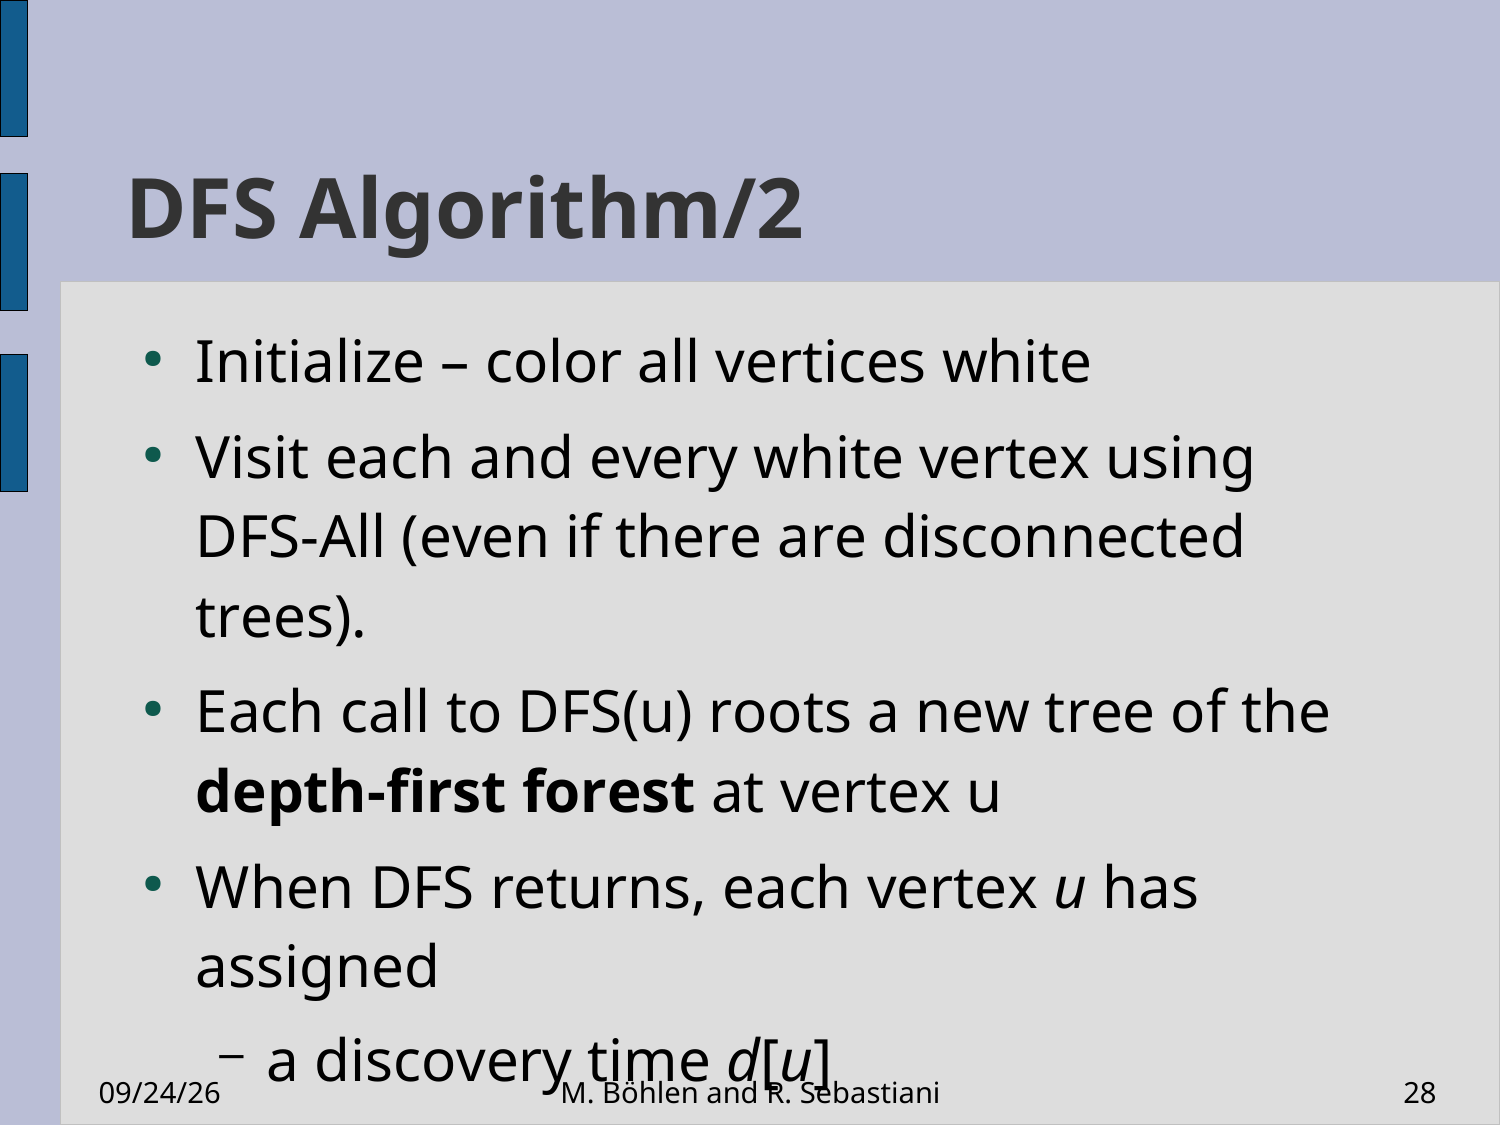

# DFS Algorithm/2
Initialize – color all vertices white
Visit each and every white vertex using DFS-All (even if there are disconnected trees).
Each call to DFS(u) roots a new tree of the depth-first forest at vertex u
When DFS returns, each vertex u has assigned
a discovery time d[u]
a finishing time f[u]
M. Böhlen and R. Sebastiani
28